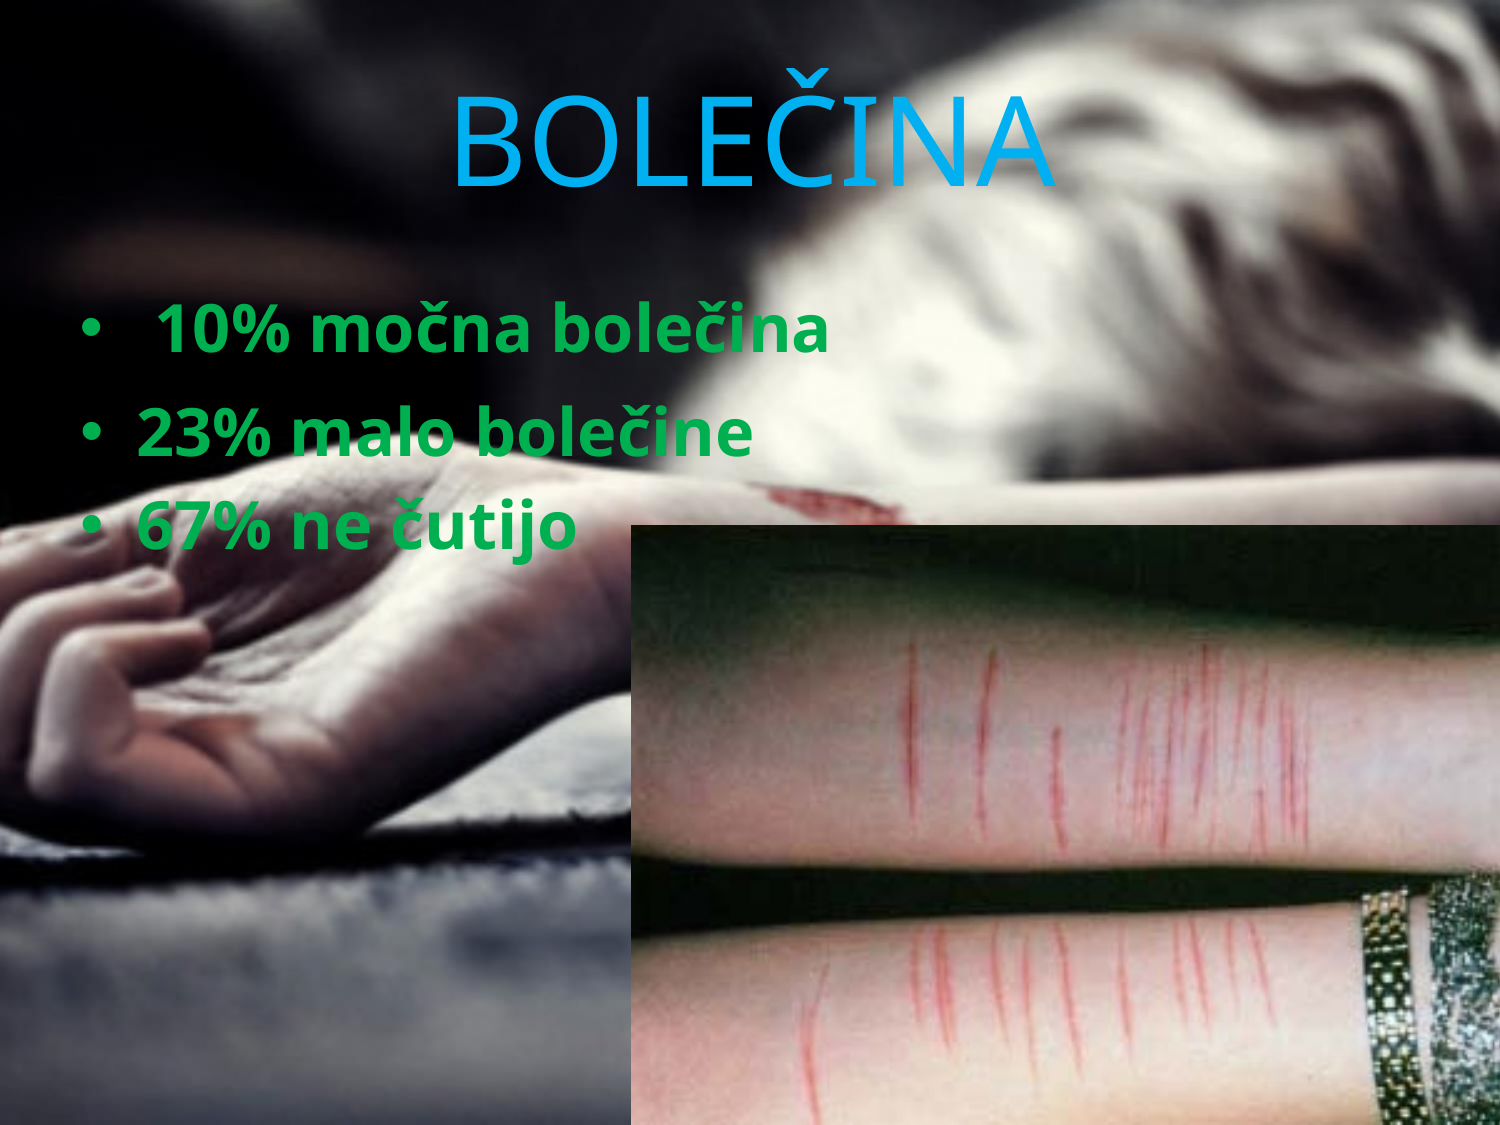

# BOLEČINA
10% močna bolečina
23% malo bolečine
67% ne čutijo